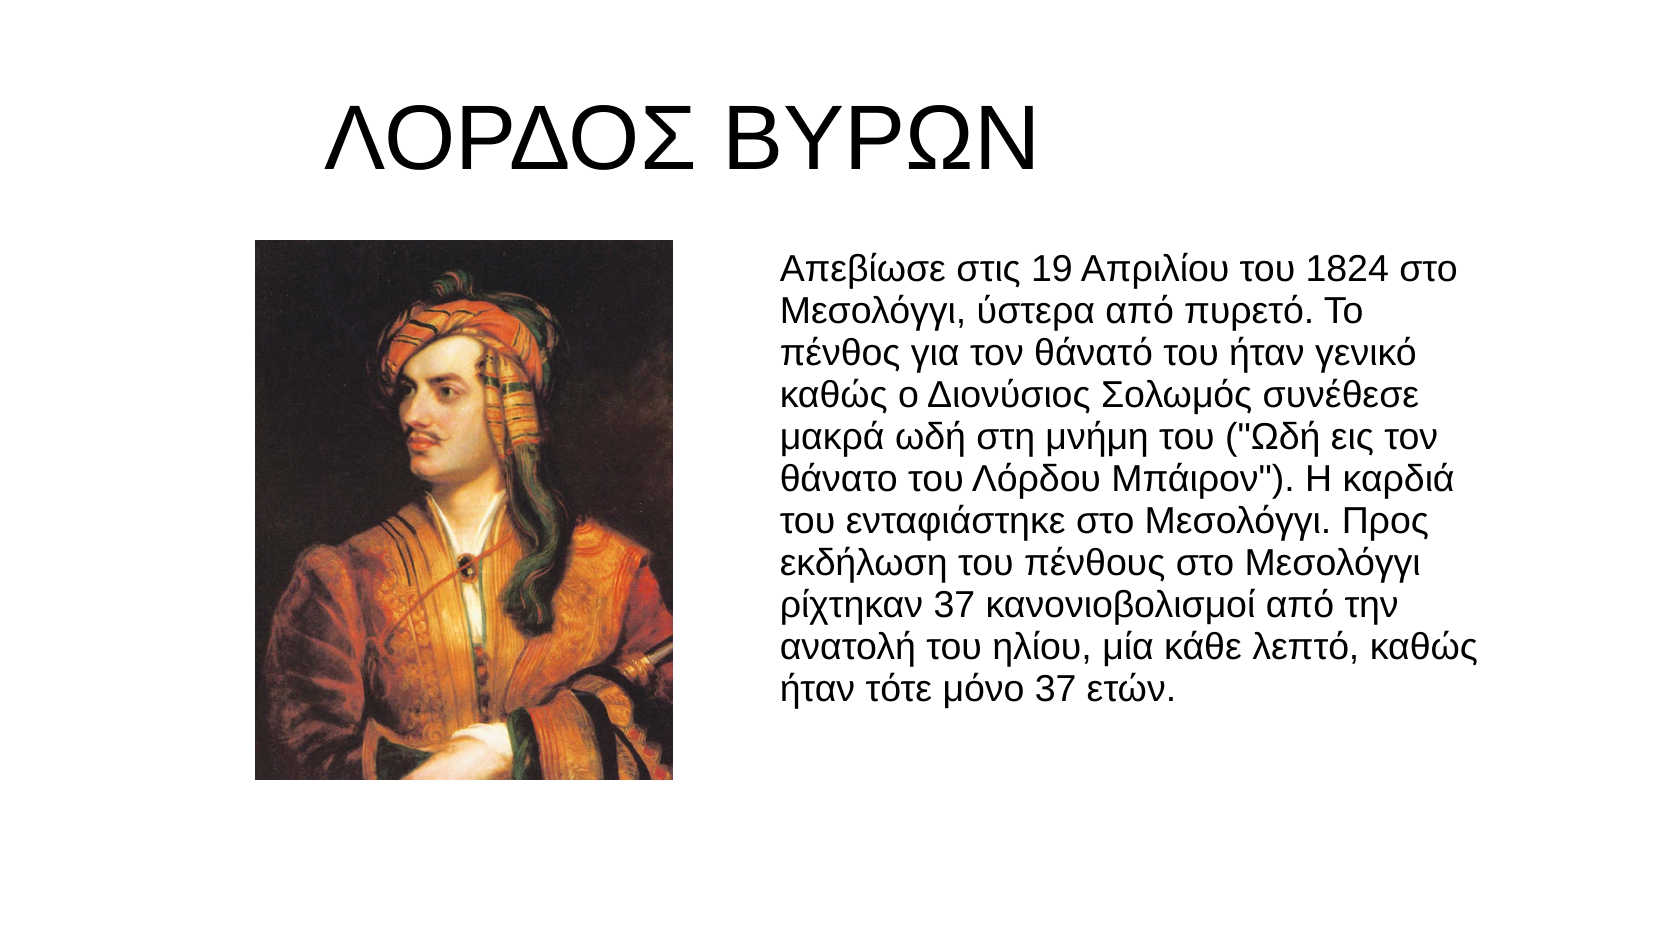

# ΛΟΡΔΟΣ ΒΥΡΩΝ
Απεβίωσε στις 19 Απριλίου του 1824 στο Μεσολόγγι, ύστερα από πυρετό. Το πένθος για τον θάνατό του ήταν γενικό καθώς ο Διονύσιος Σολωμός συνέθεσε μακρά ωδή στη μνήμη του ("Ωδή εις τον θάνατο του Λόρδου Μπάιρον"). Η καρδιά του ενταφιάστηκε στο Μεσολόγγι. Προς εκδήλωση του πένθους στο Μεσολόγγι ρίχτηκαν 37 κανονιοβολισμοί από την ανατολή του ηλίου, μία κάθε λεπτό, καθώς ήταν τότε μόνο 37 ετών.